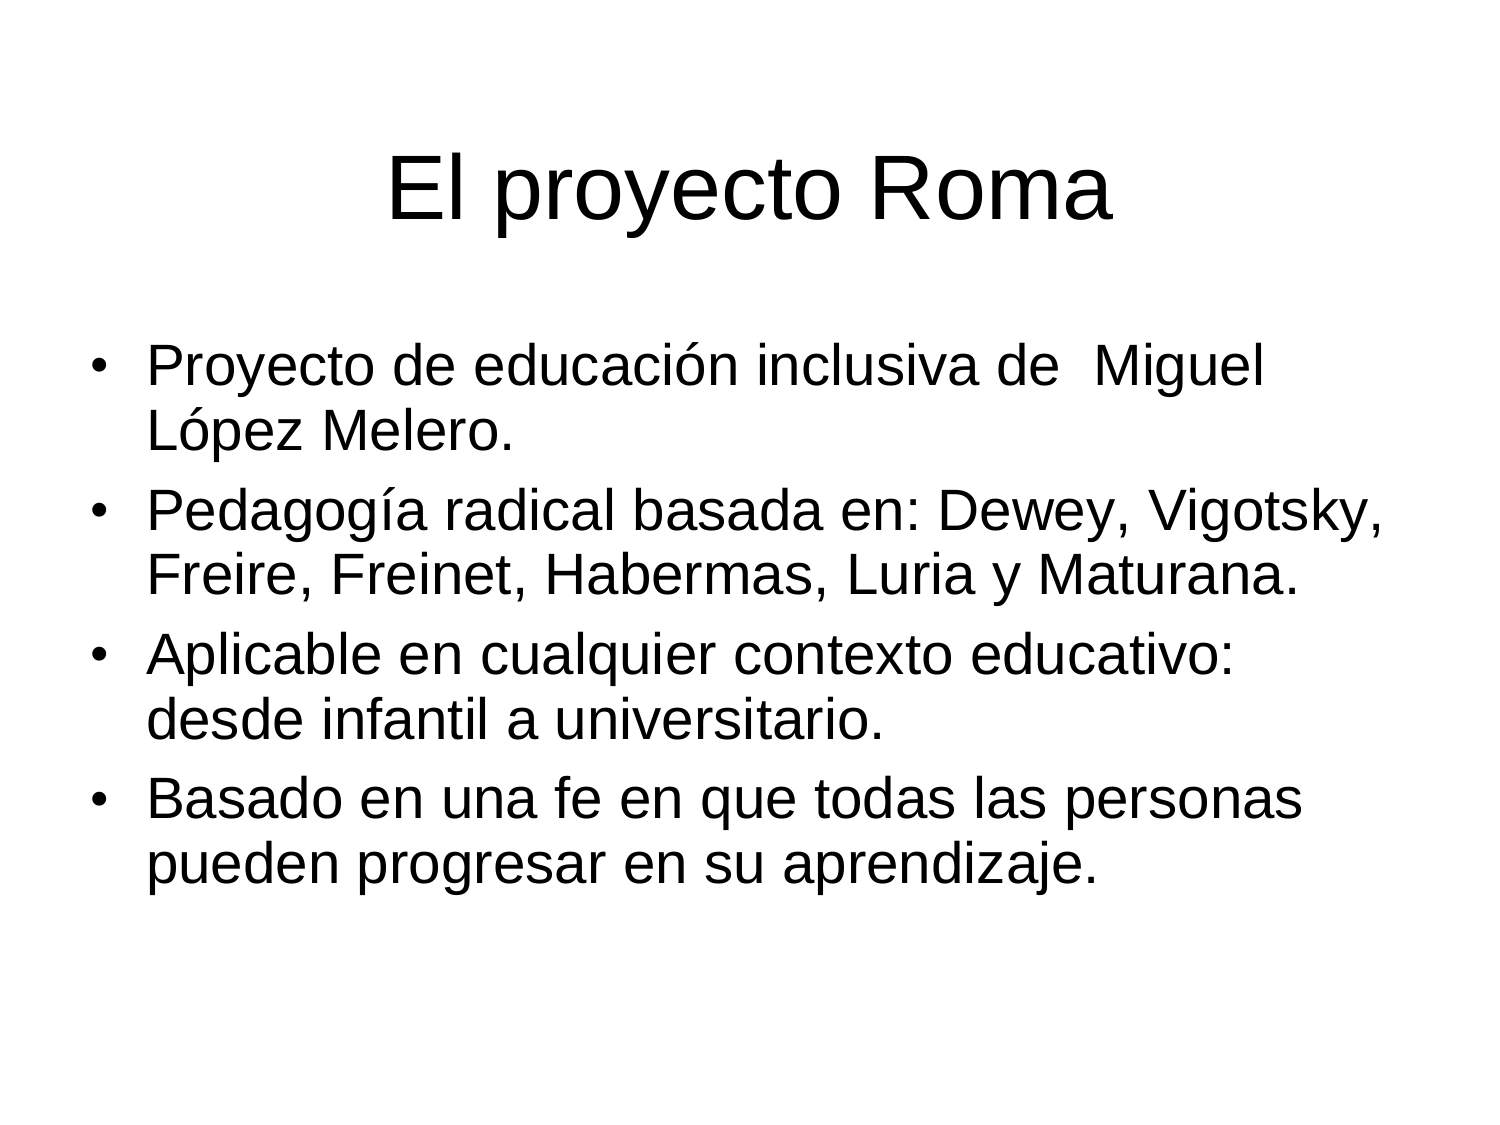

# El proyecto Roma
Proyecto de educación inclusiva de Miguel López Melero.
Pedagogía radical basada en: Dewey, Vigotsky, Freire, Freinet, Habermas, Luria y Maturana.
Aplicable en cualquier contexto educativo: desde infantil a universitario.
Basado en una fe en que todas las personas pueden progresar en su aprendizaje.